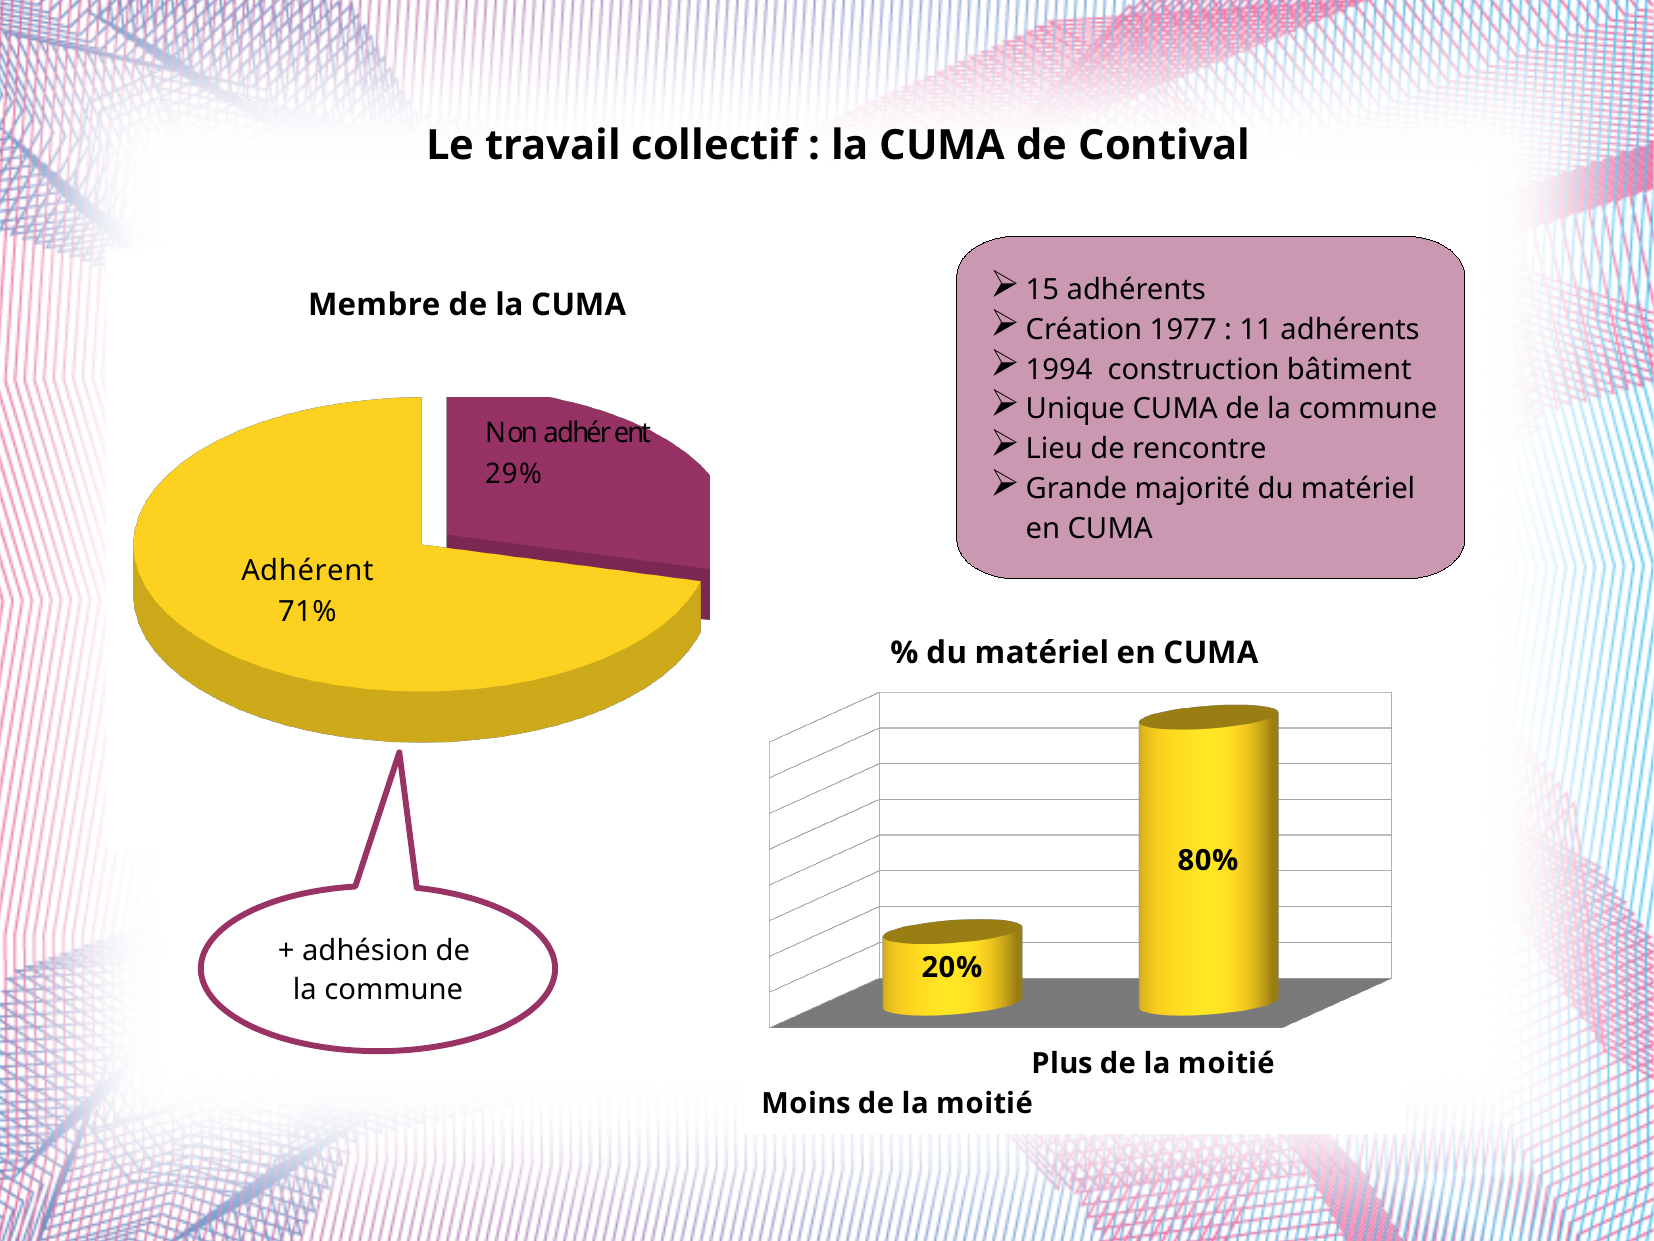

Le travail collectif : la CUMA de Contival
15 adhérents
Création 1977 : 11 adhérents
1994 construction bâtiment
Unique CUMA de la commune
Lieu de rencontre
Grande majorité du matériel
en CUMA
[unsupported chart]
[unsupported chart]
+ adhésion de
la commune